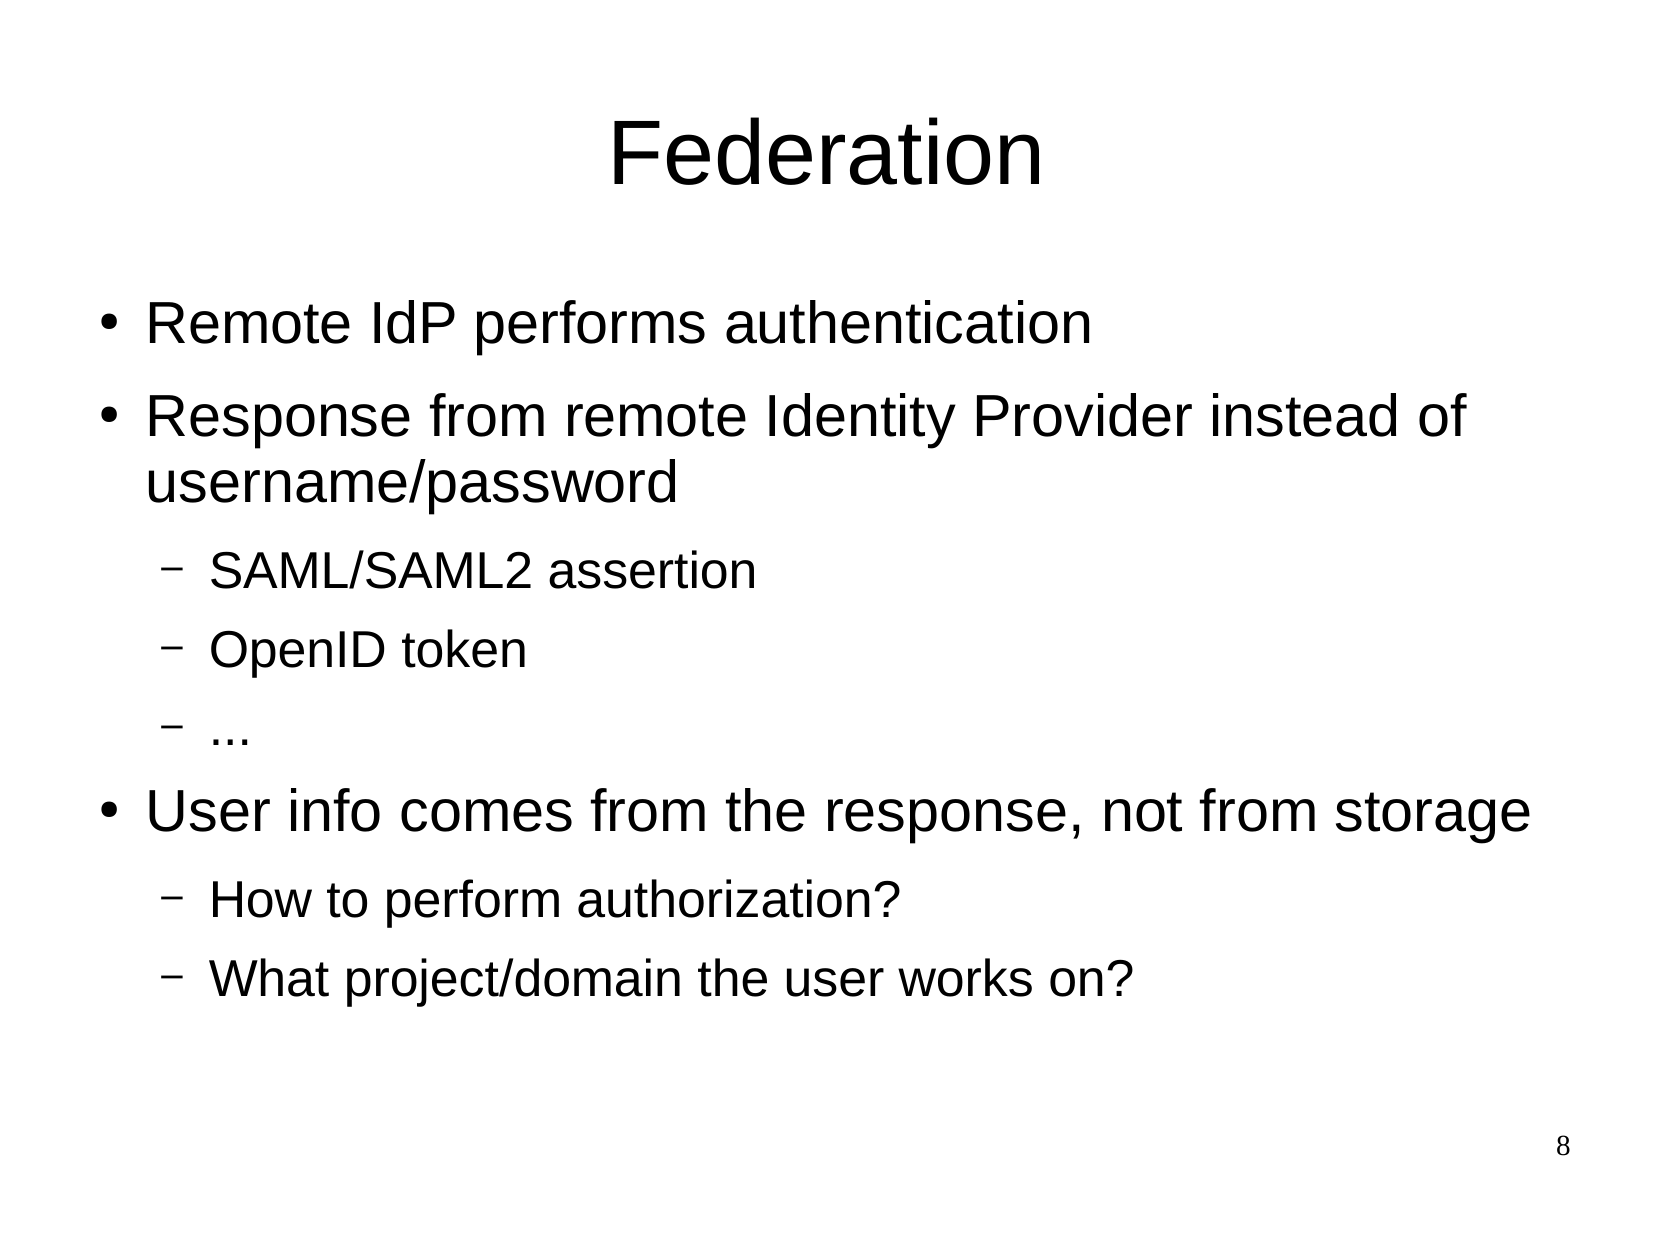

# Federation
Remote IdP performs authentication
Response from remote Identity Provider instead of username/password
SAML/SAML2 assertion
OpenID token
...
User info comes from the response, not from storage
How to perform authorization?
What project/domain the user works on?
8